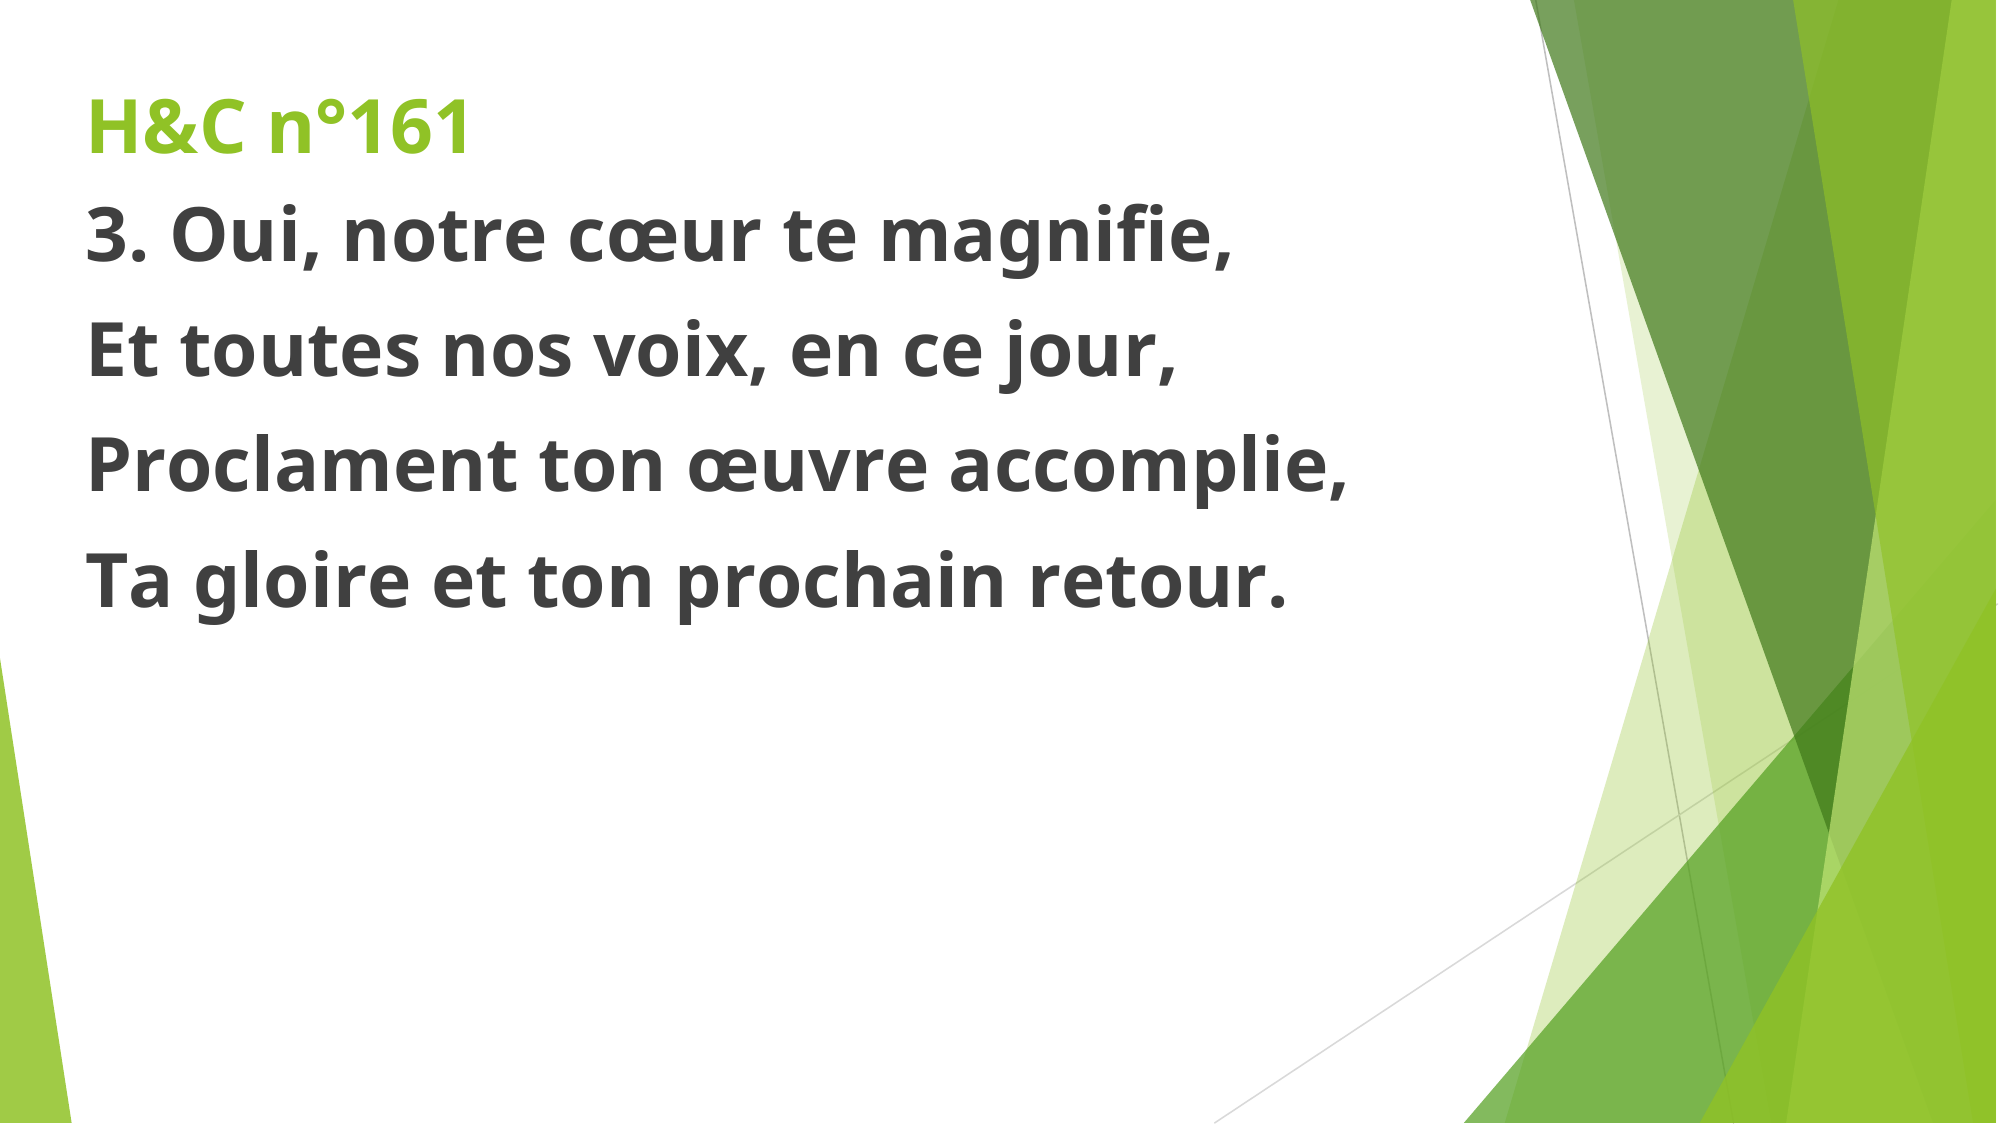

H&C n°161
3. Oui, notre cœur te magnifie,
Et toutes nos voix, en ce jour,
Proclament ton œuvre accomplie,
Ta gloire et ton prochain retour.